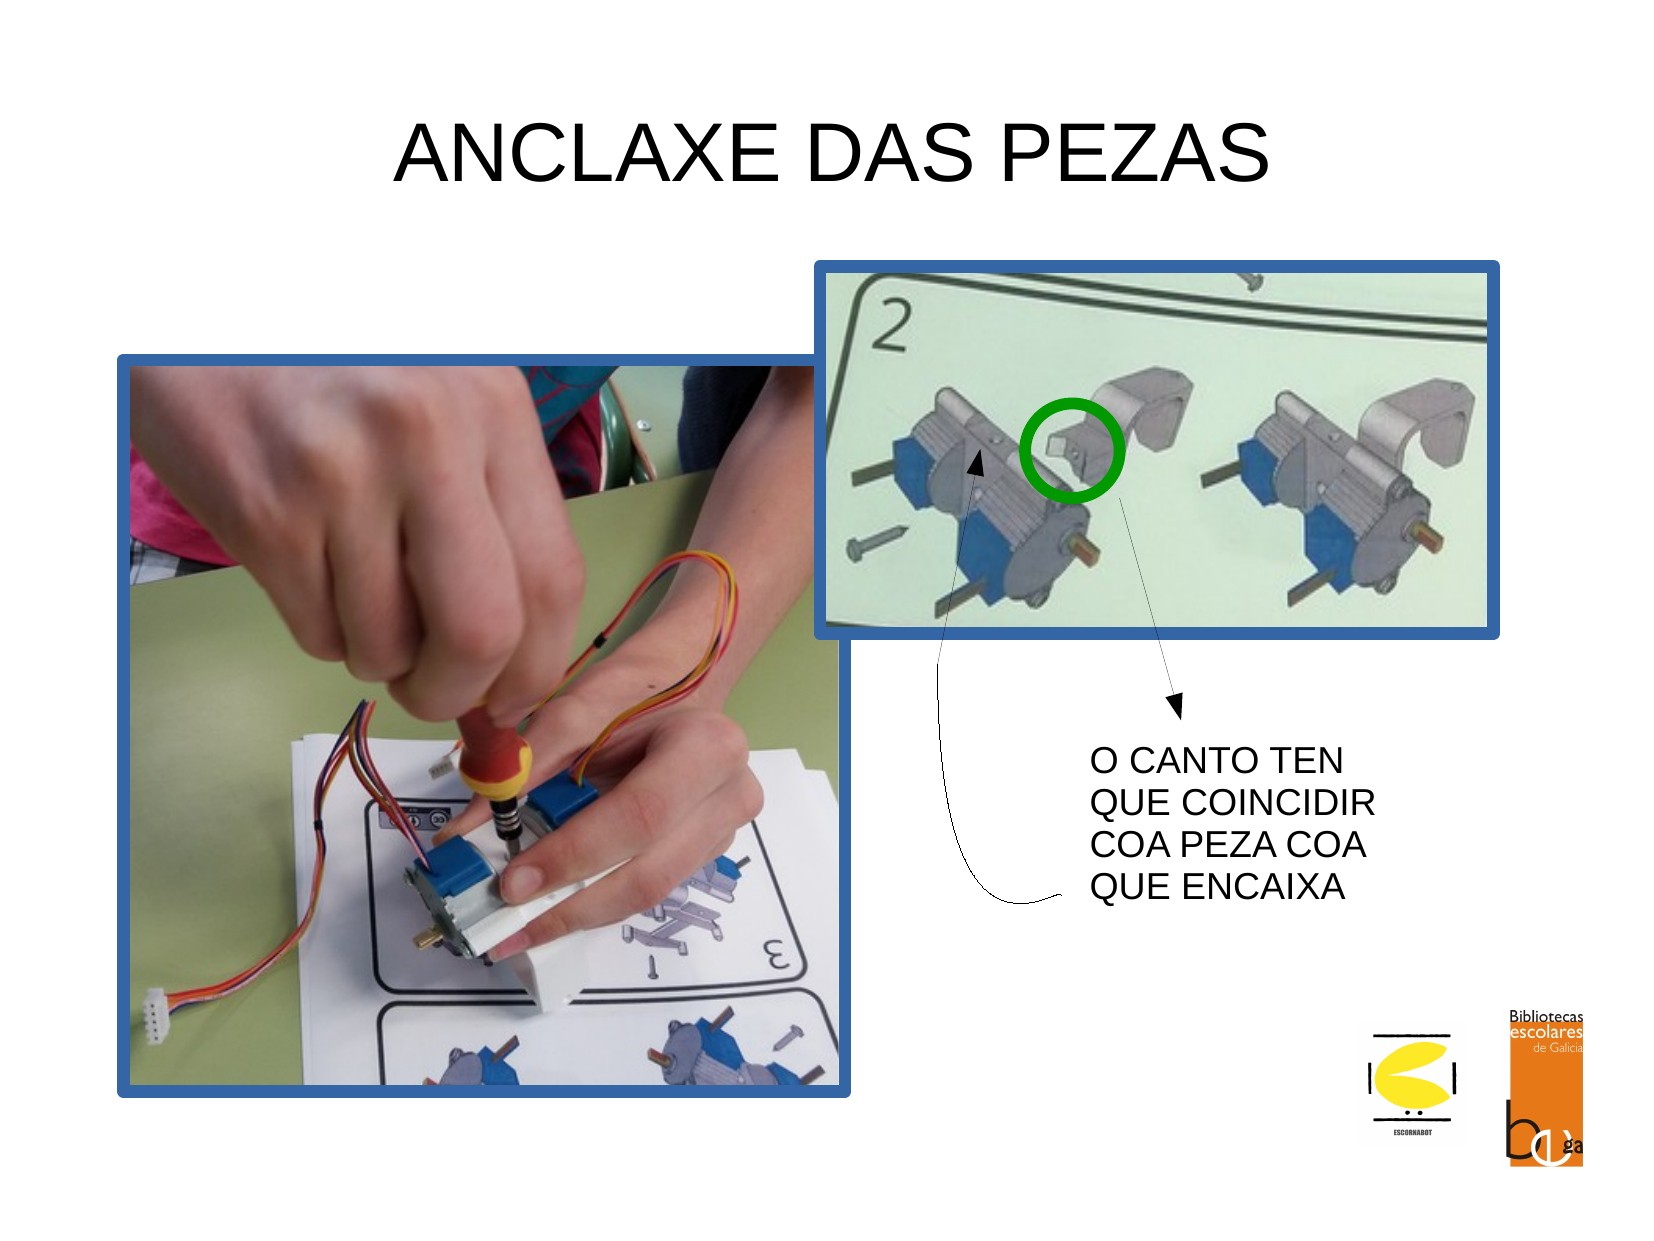

# ANCLAXE DAS PEZAS
O CANTO TEN QUE COINCIDIR COA PEZA COA QUE ENCAIXA